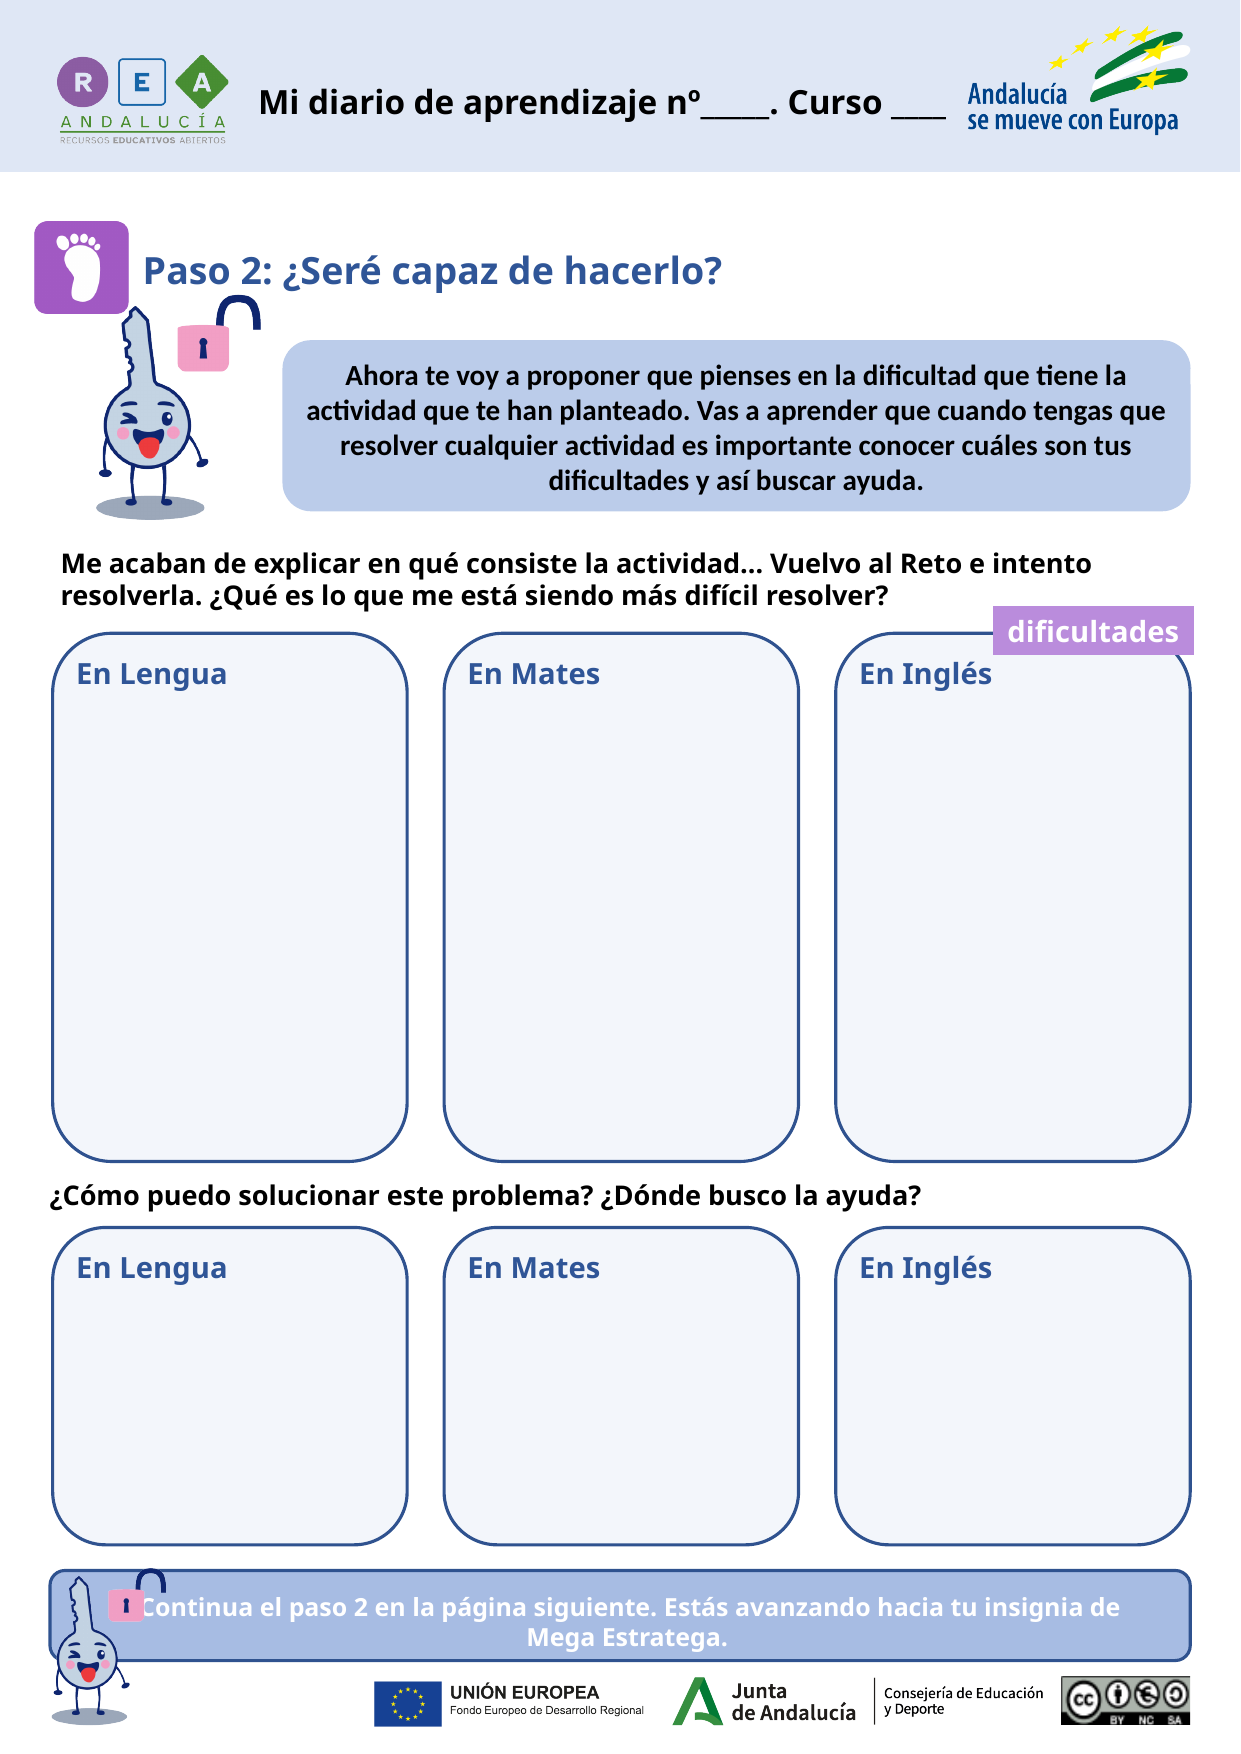

Mi diario de aprendizaje nº_____. Curso ____
Paso 2: ¿Seré capaz de hacerlo?
Ahora te voy a proponer que pienses en la dificultad que tiene la actividad que te han planteado. Vas a aprender que cuando tengas que resolver cualquier actividad es importante conocer cuáles son tus dificultades y así buscar ayuda.
Me acaban de explicar en qué consiste la actividad… Vuelvo al Reto e intento resolverla. ¿Qué es lo que me está siendo más difícil resolver?
dificultades
En Lengua
En Mates
En Inglés
¿Cómo puedo solucionar este problema? ¿Dónde busco la ayuda?
En Lengua
En Mates
En Inglés
Continua el paso 2 en la página siguiente. Estás avanzando hacia tu insignia de Mega Estratega.